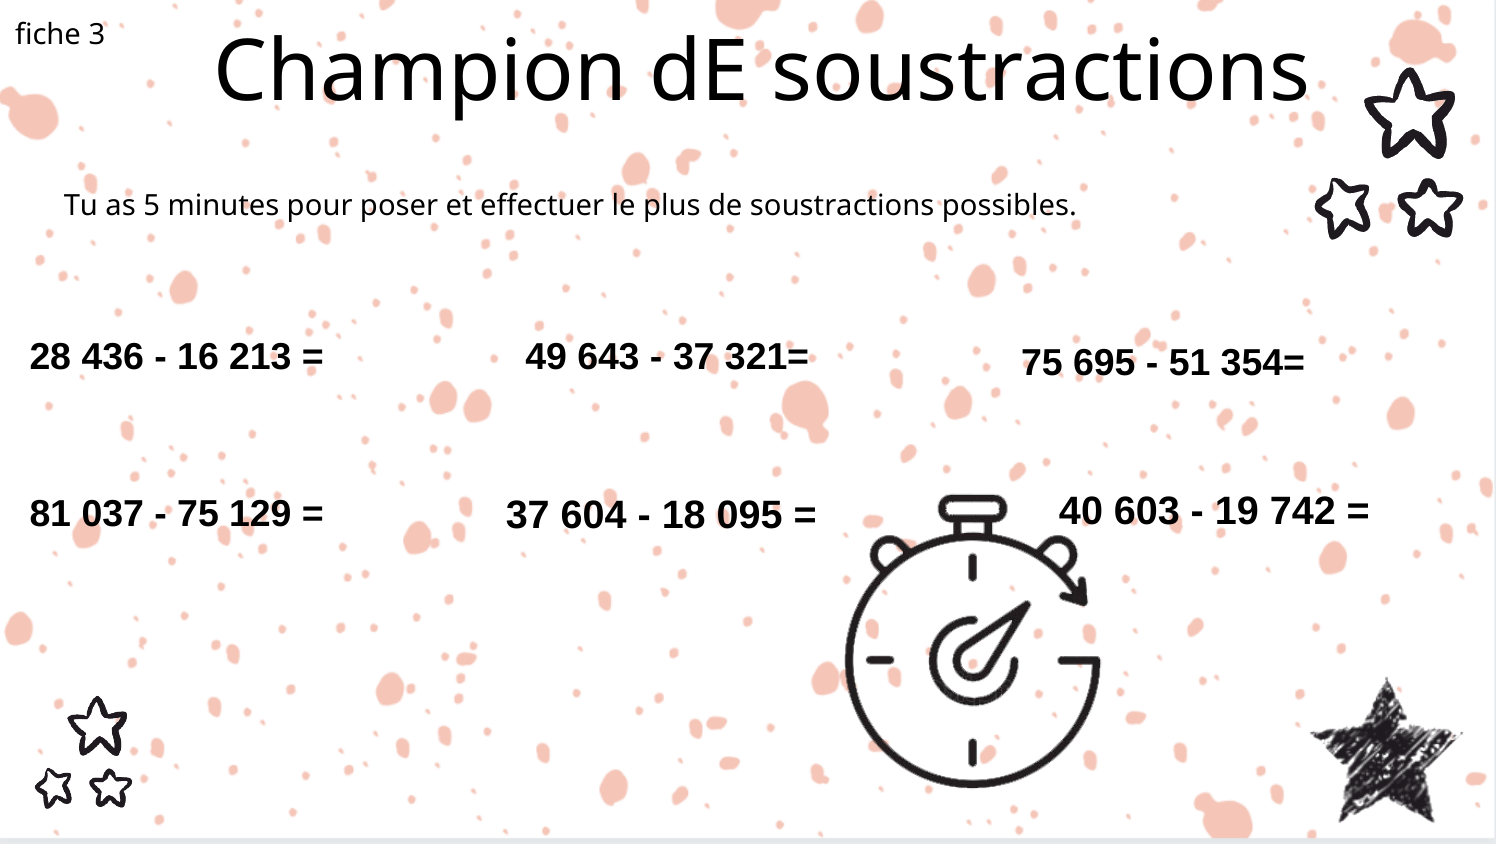

fiche 3
Champion dE soustractions
Tu as 5 minutes pour poser et effectuer le plus de soustractions possibles.
28 436 - 16 213 =
49 643 - 37 321=
75 695 - 51 354=
40 603 - 19 742 =
81 037 - 75 129 =
37 604 - 18 095 =